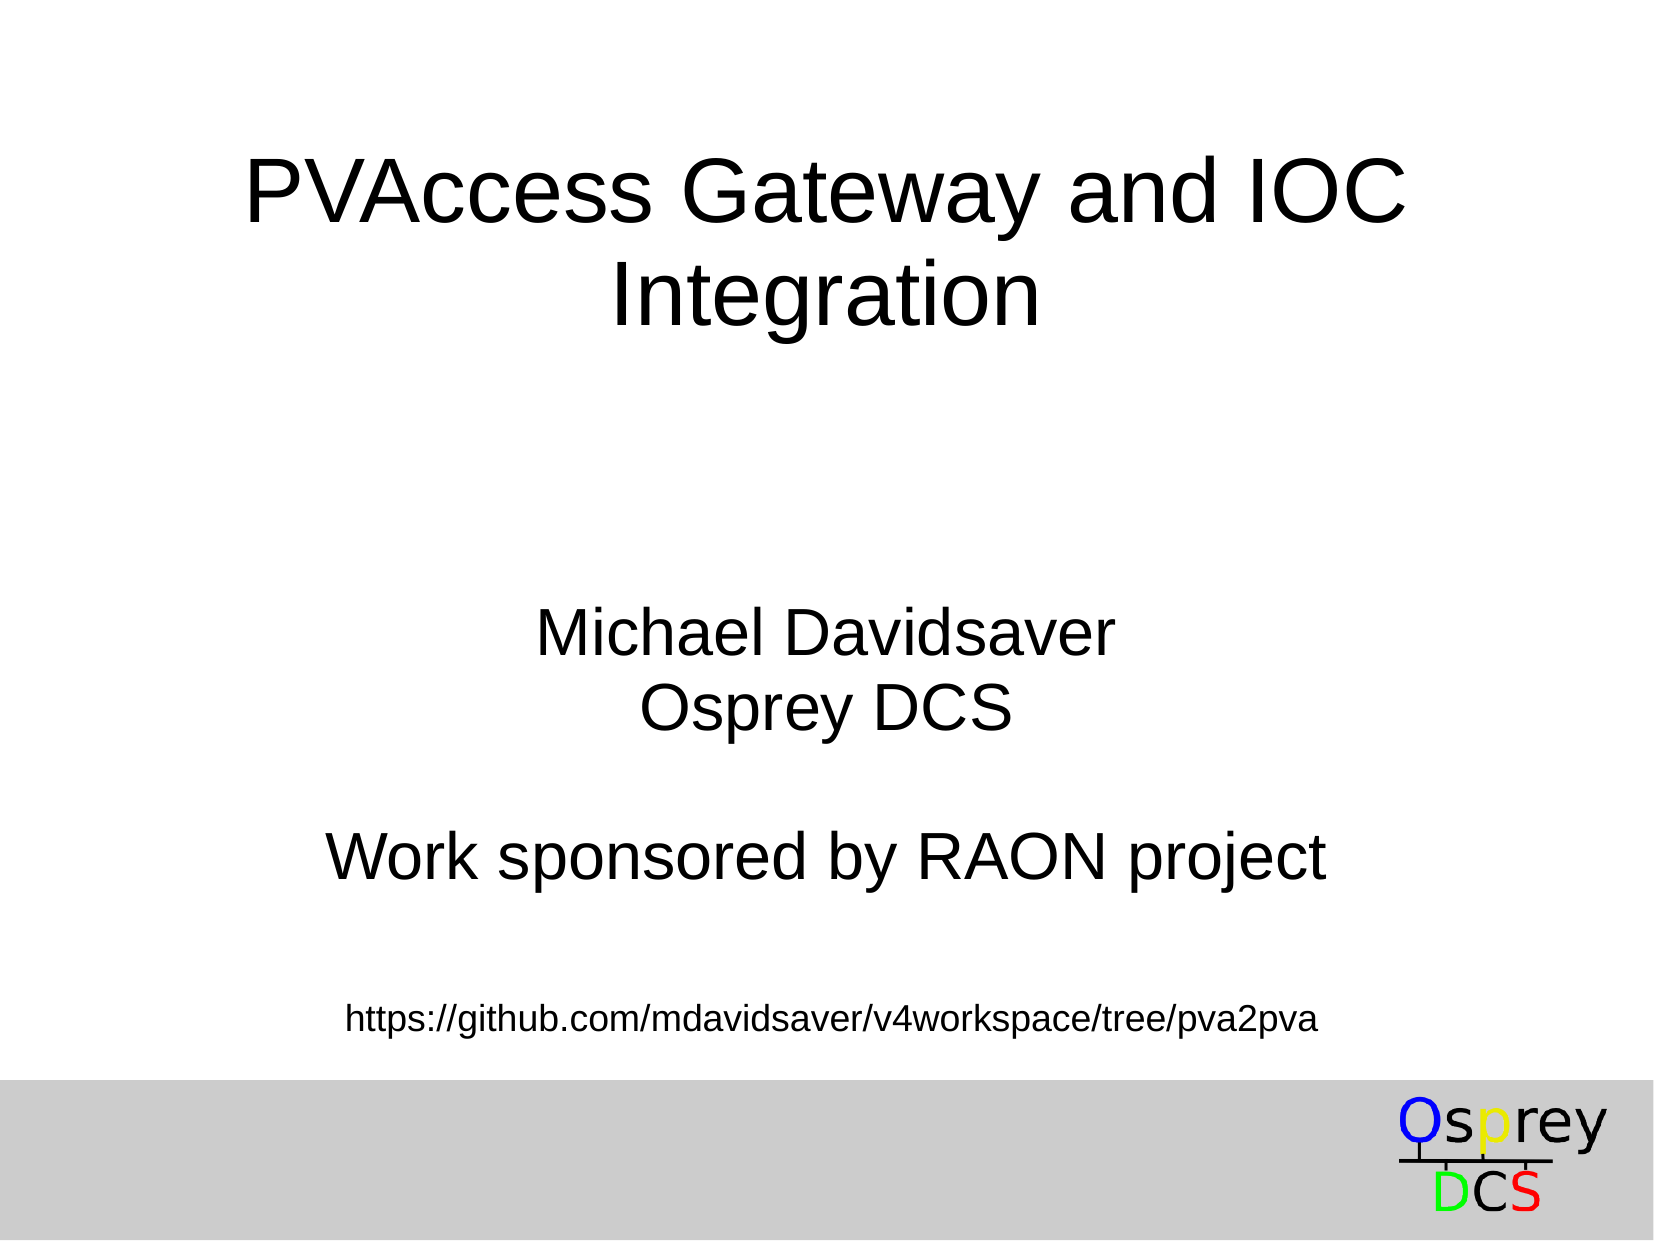

# PVAccess Gateway and IOC Integration
Michael Davidsaver
Osprey DCS
Work sponsored by RAON project
https://github.com/mdavidsaver/v4workspace/tree/pva2pva